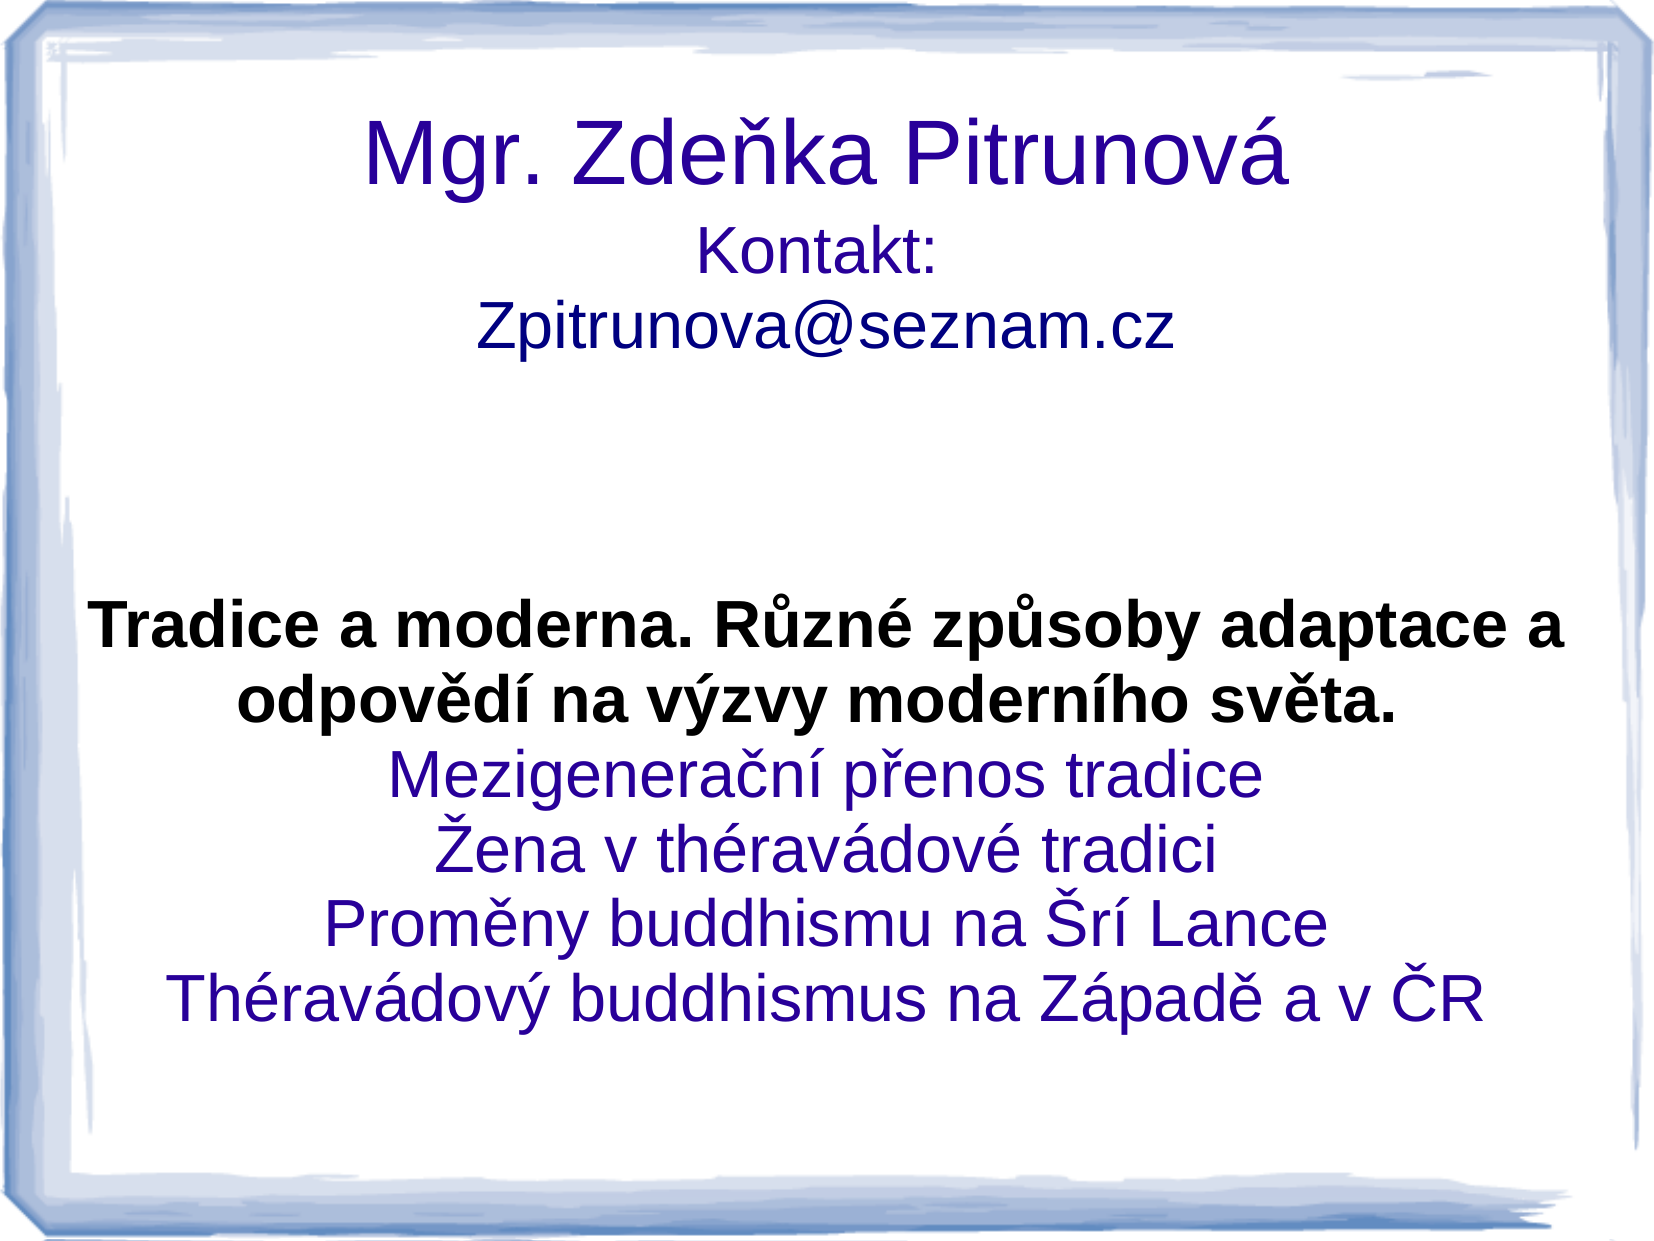

# Mgr. Zdeňka Pitrunová
Kontakt:
Zpitrunova@seznam.cz
Tradice a moderna. Různé způsoby adaptace a odpovědí na výzvy moderního světa.
Mezigenerační přenos tradice
Žena v théravádové tradici
Proměny buddhismu na Šrí Lance
Théravádový buddhismus na Západě a v ČR